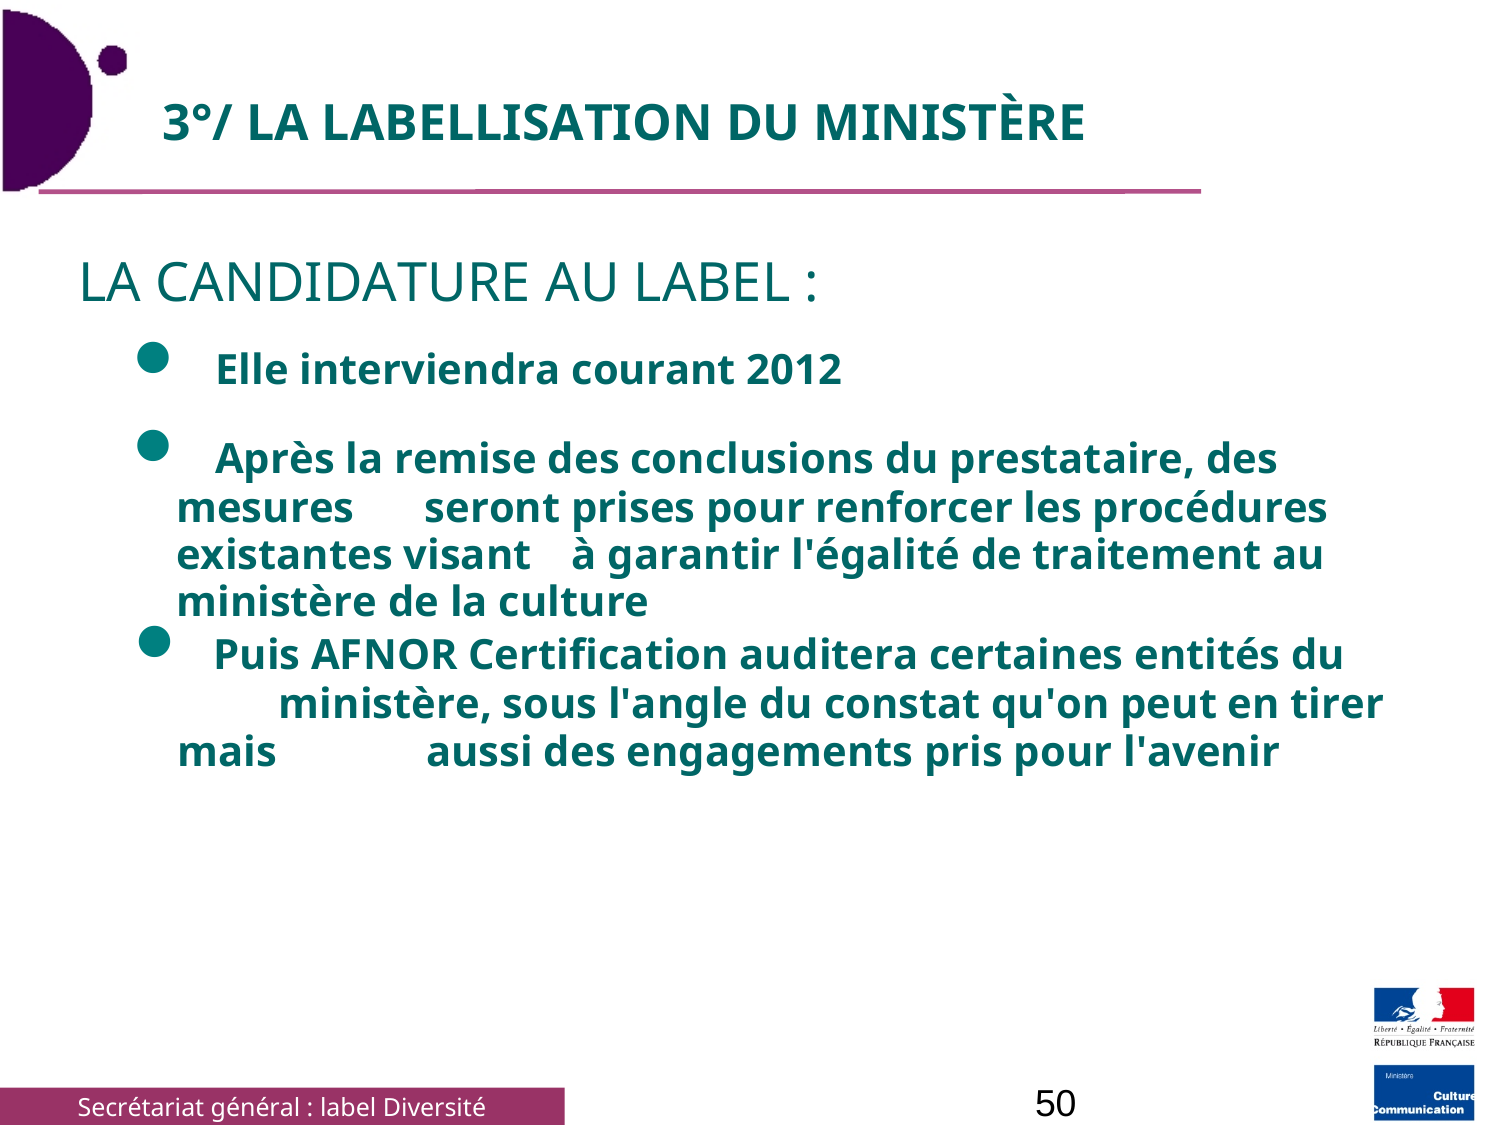

3°/ LA LABELLISATION DU MINISTÈRE
LA CANDIDATURE AU LABEL :
 Elle interviendra courant 2012
 Après la remise des conclusions du prestataire, des mesures 	 seront prises pour renforcer les procédures existantes visant 	 à garantir l'égalité de traitement au ministère de la culture
 Puis AFNOR Certification auditera certaines entités du 	 	 	 ministère, sous l'angle du constat qu'on peut en tirer mais 	 	 aussi des engagements pris pour l'avenir